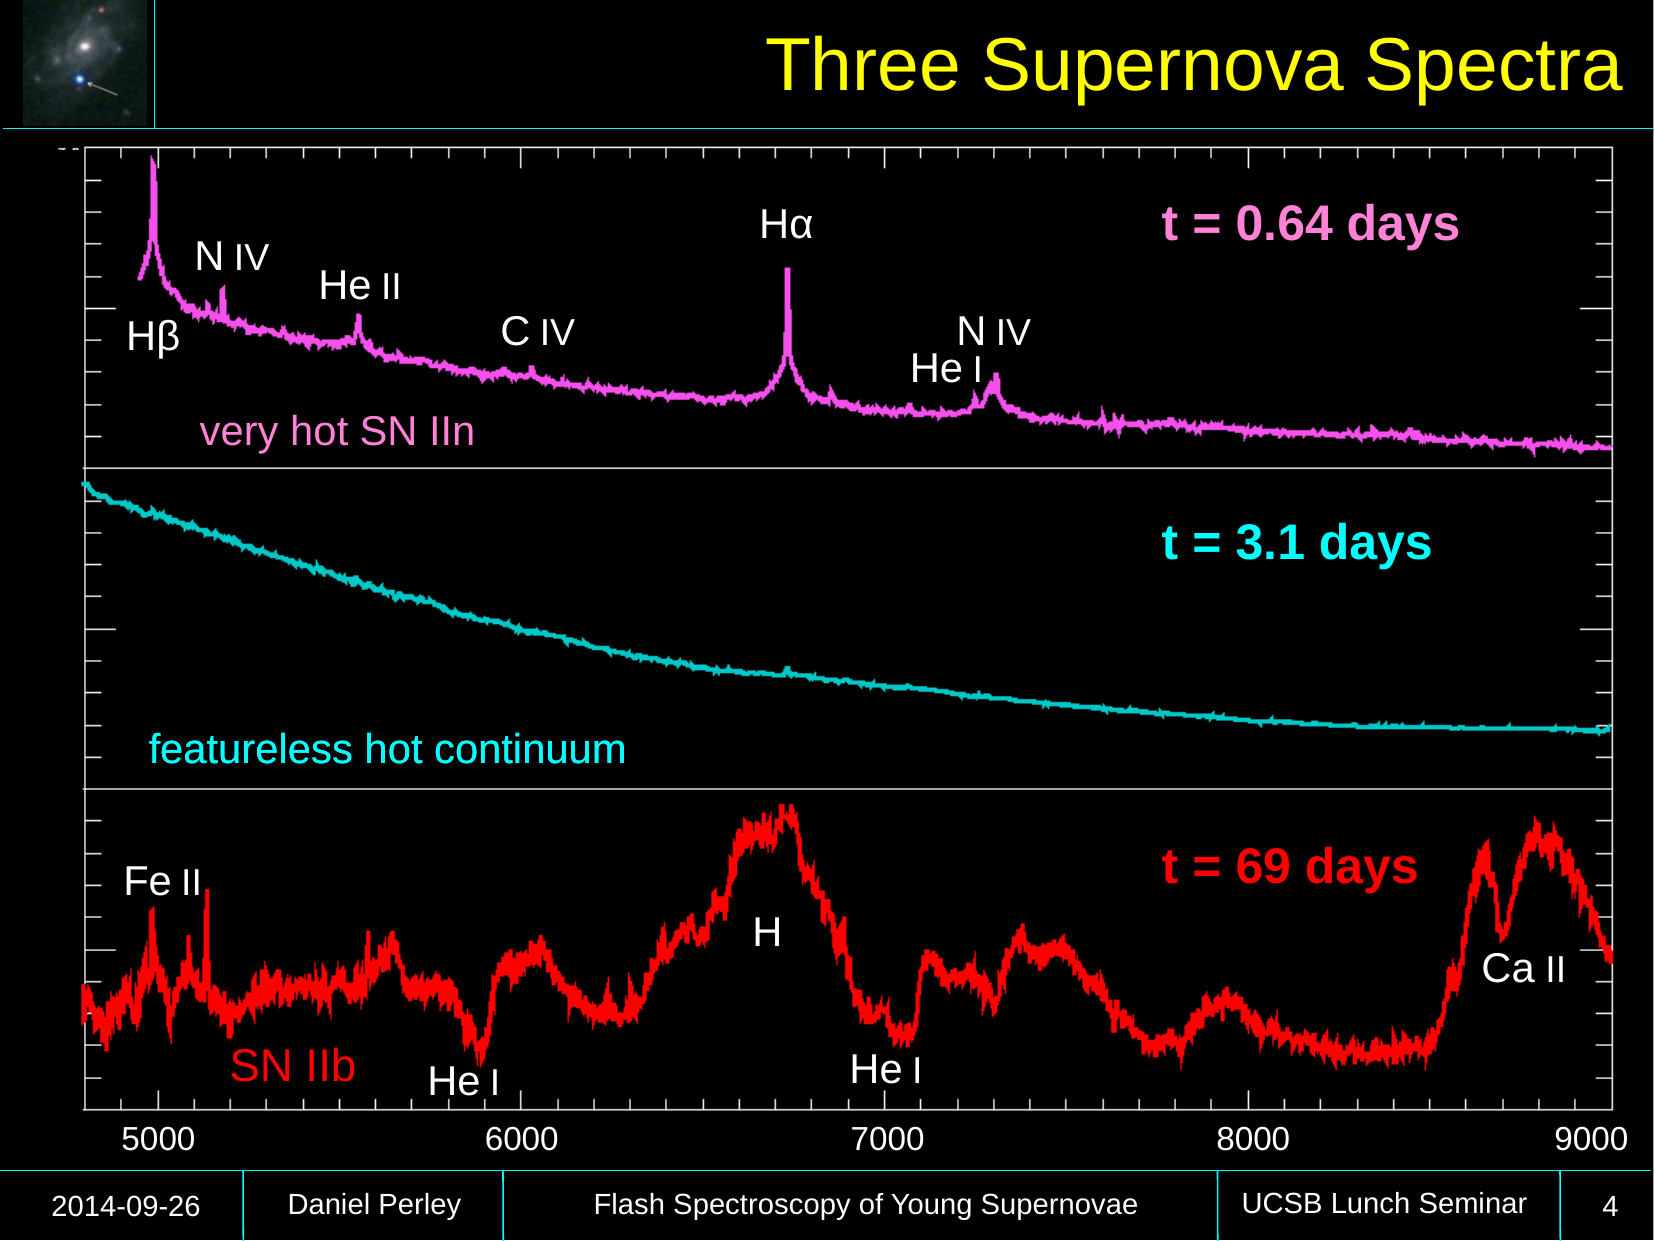

# Three Supernova Spectra
t = 0.64 days
Hα
N IV
He II
C IV
N IV
Hβ
He I
very hot SN IIn
t = 3.1 days
featureless hot continuum
featureless hot continuum
t = 69 days
Fe II
H
Ca II
SN IIb
He I
He I
5000			 6000			 7000			 8000			 9000
2014-09-26
4